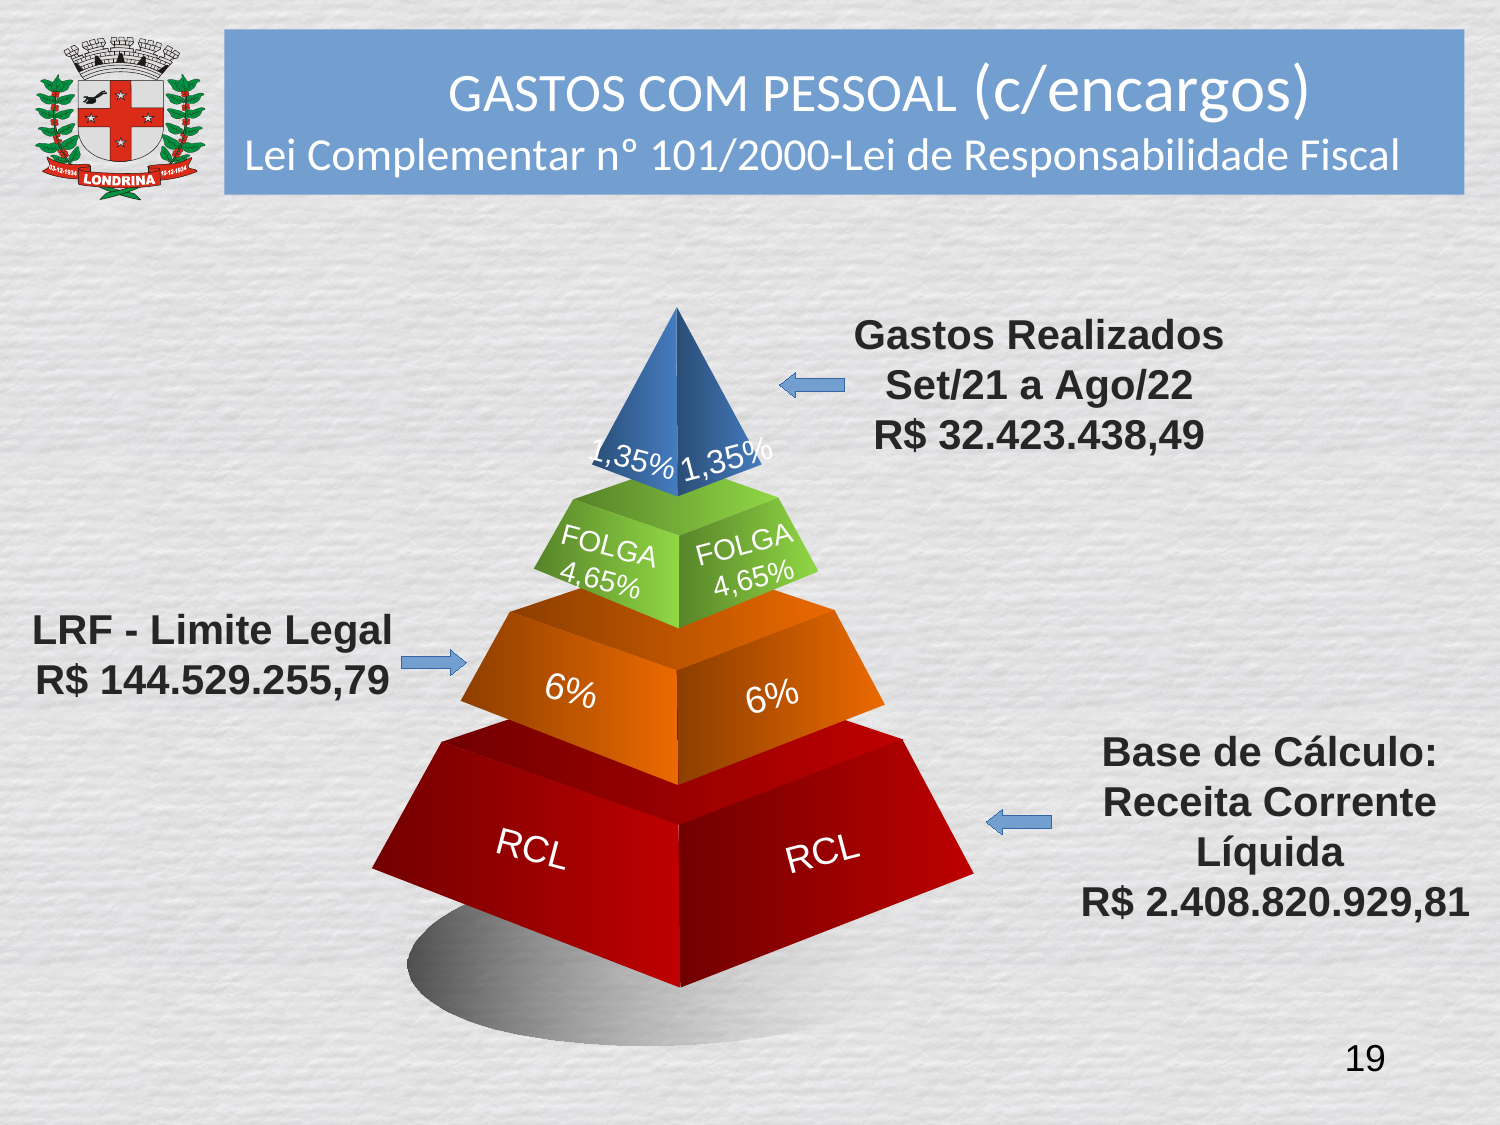

GASTOS COM PESSOAL (c/encargos)
Lei Complementar nº 101/2000-Lei de Responsabilidade Fiscal
Gastos Realizados
Set/21 a Ago/22
R$ 32.423.438,49
1,35%
1,35%
FOLGA
4,65%
FOLGA
4,65%
LRF - Limite Legal
R$ 144.529.255,79
6%
6%
Base de Cálculo:
Receita Corrente
Líquida
R$ 2.408.820.929,81
RCL
RCL